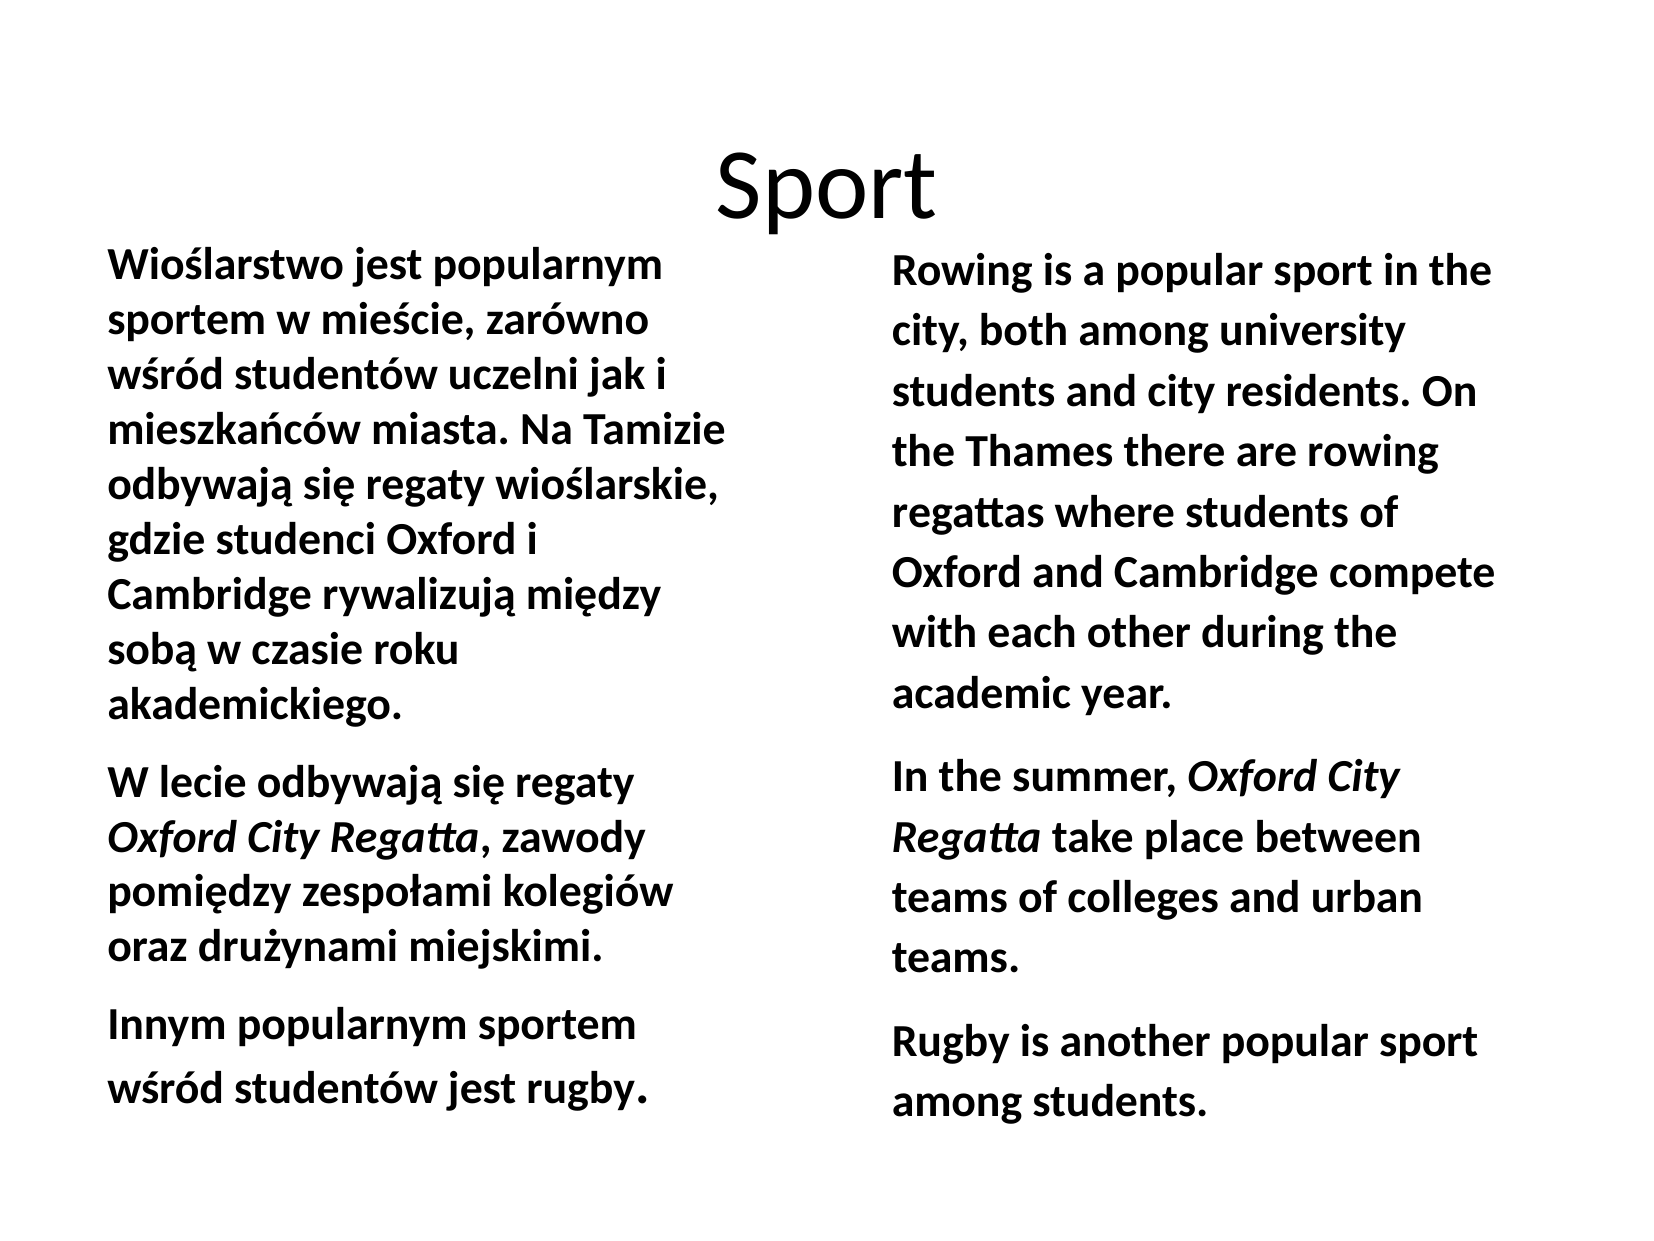

# Sport
Wioślarstwo jest popularnym sportem w mieście, zarówno wśród studentów uczelni jak i mieszkańców miasta. Na Tamizie odbywają się regaty wioślarskie, gdzie studenci Oxford i Cambridge rywalizują między sobą w czasie roku akademickiego.
W lecie odbywają się regaty Oxford City Regatta, zawody pomiędzy zespołami kolegiów oraz drużynami miejskimi.
Innym popularnym sportem wśród studentów jest rugby.
Rowing is a popular sport in the city, both among university students and city residents. On the Thames there are rowing regattas where students of Oxford and Cambridge compete with each other during the academic year.
In the summer, Oxford City Regatta take place between teams of colleges and urban teams.
Rugby is another popular sport among students.